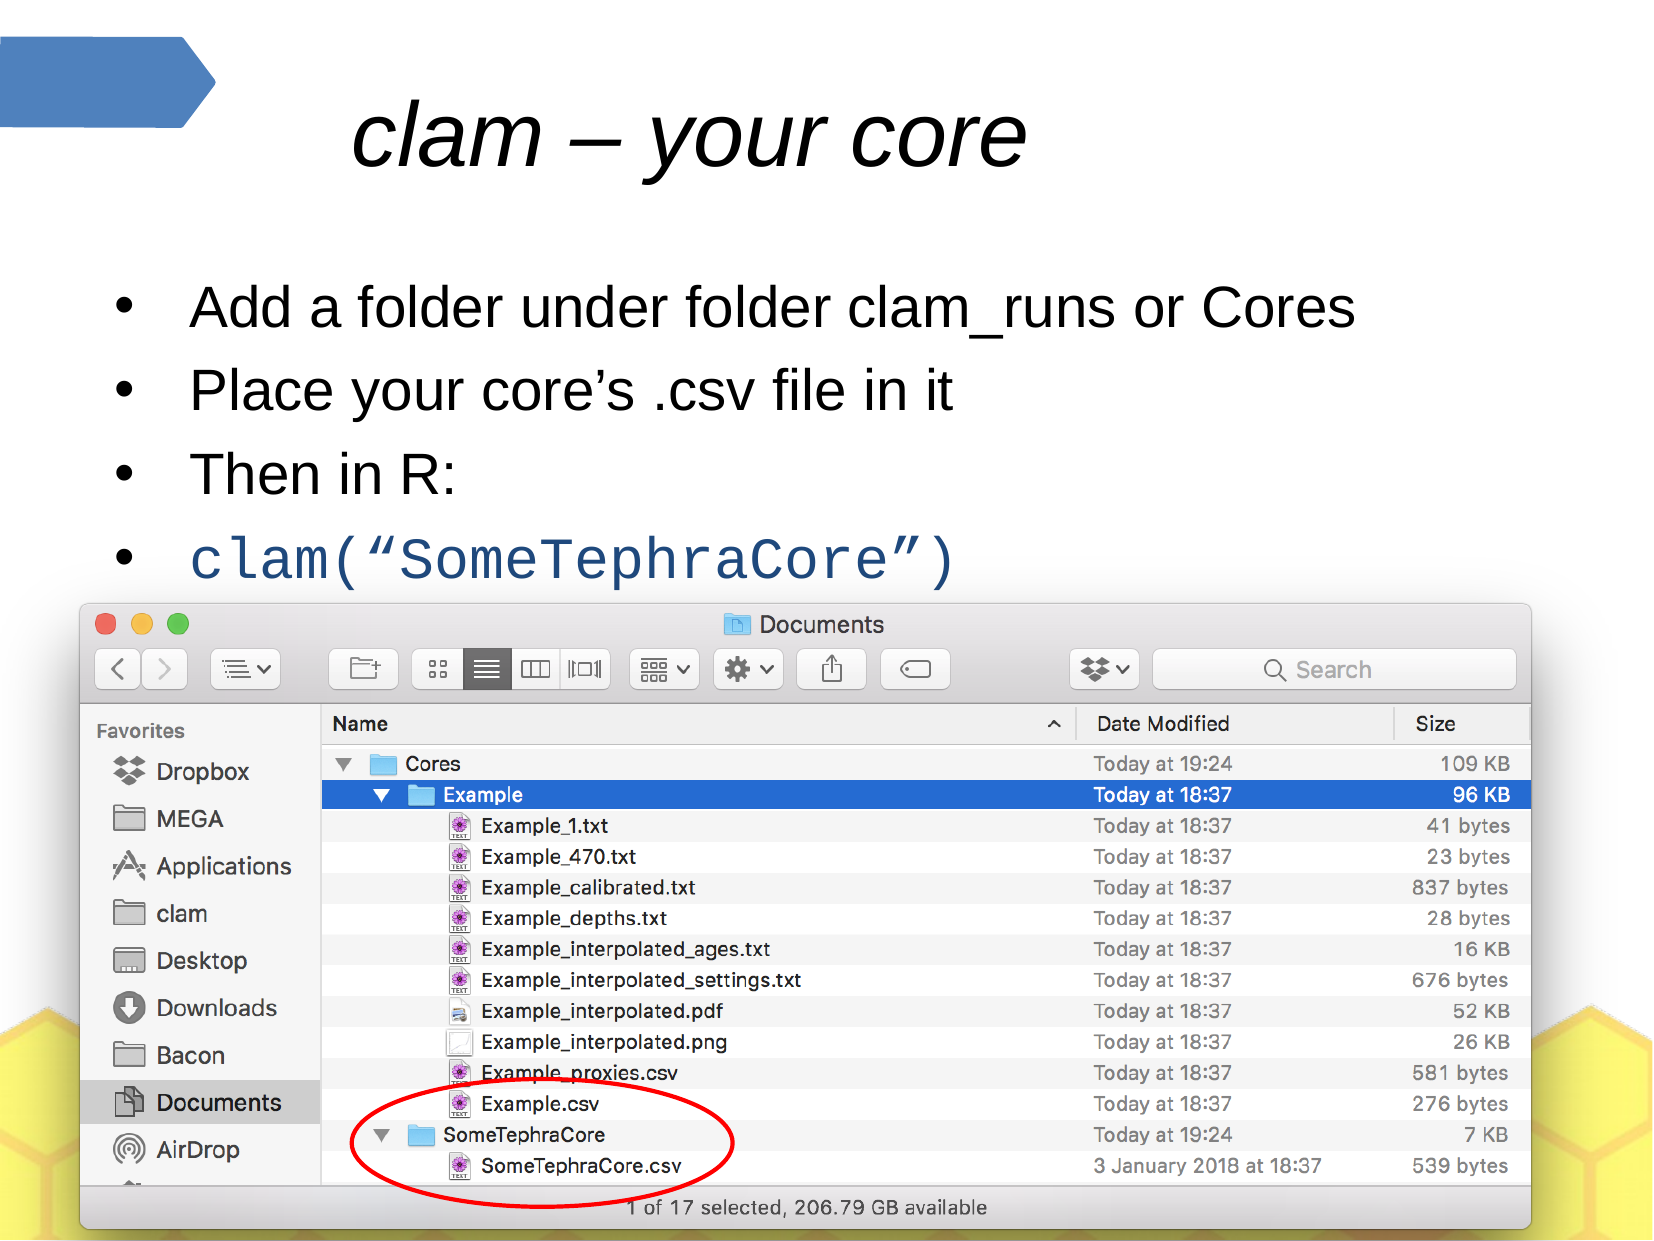

clam – your core
Add a folder under folder clam_runs or Cores
Place your core’s .csv file in it
Then in R:
clam(“SomeTephraCore”)